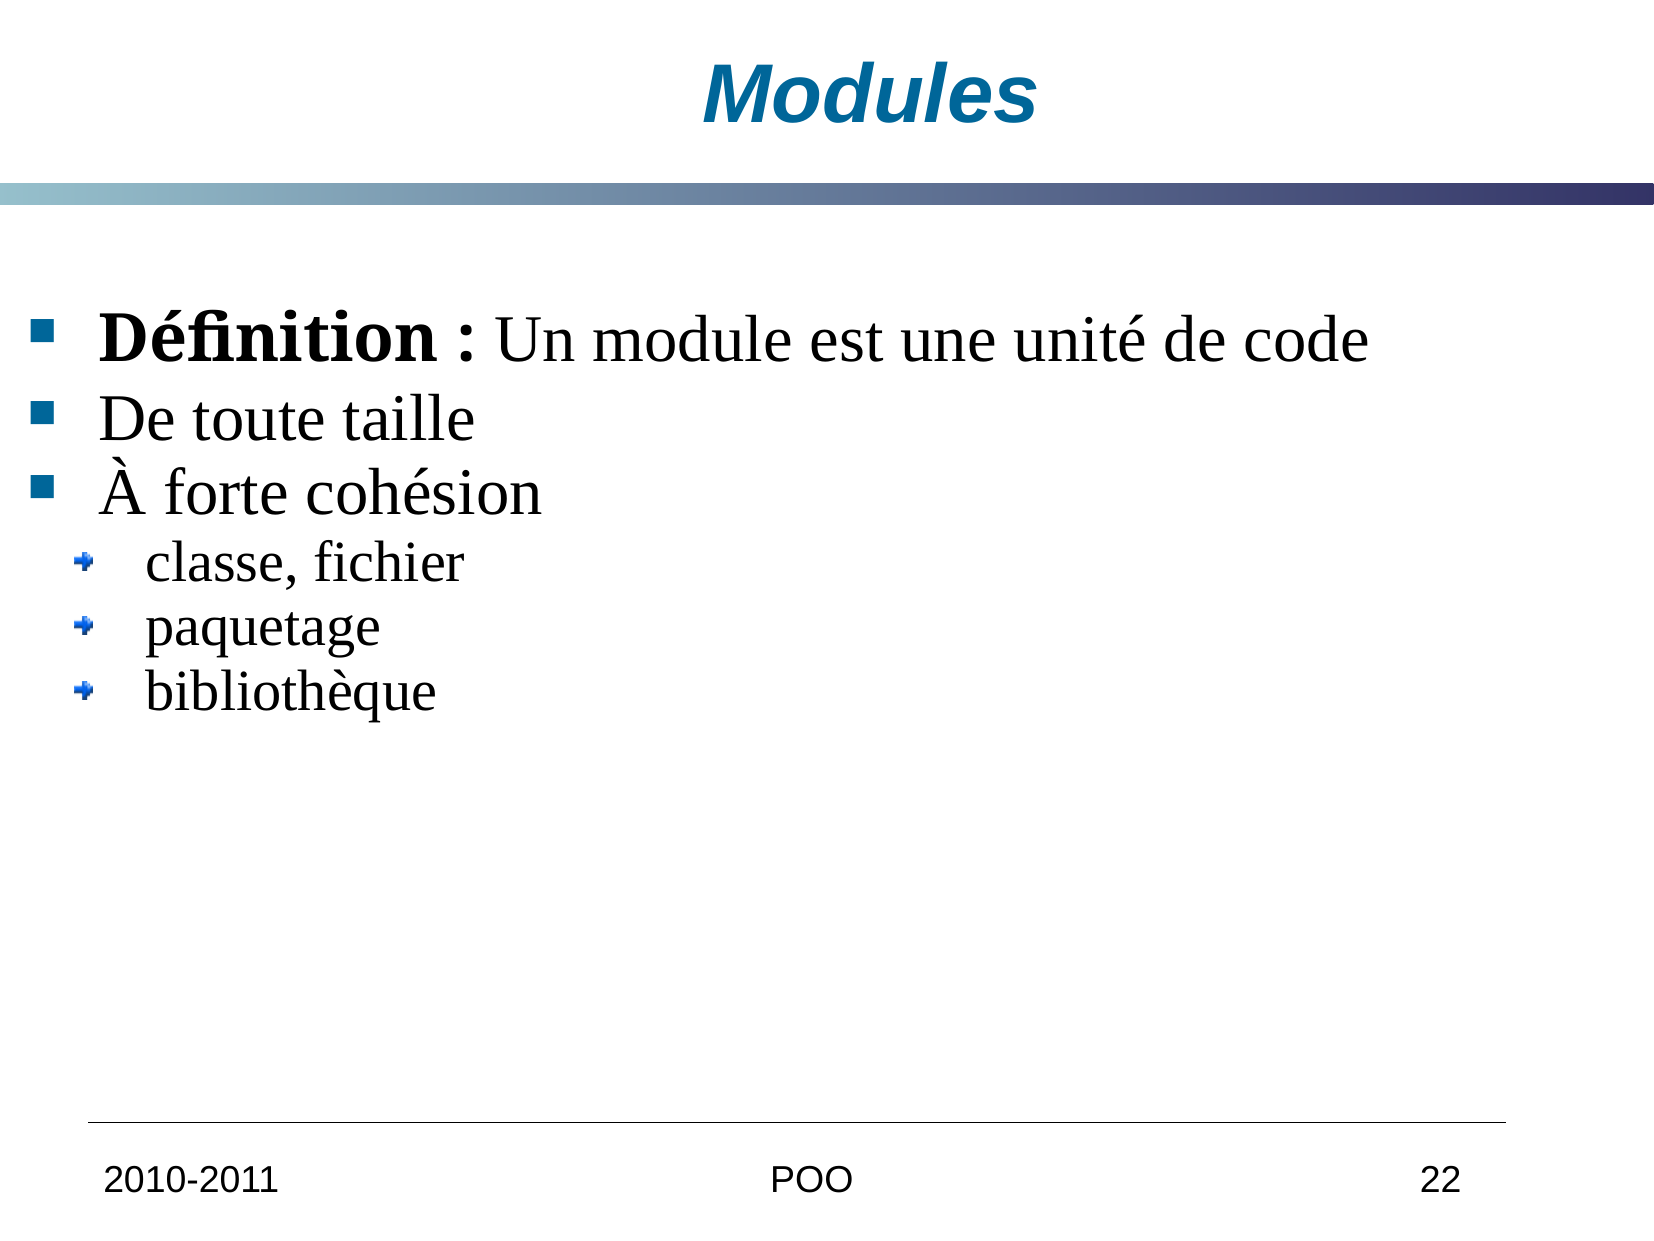

# Modules
Définition : Un module est une unité de code
De toute taille
À forte cohésion
classe, fichier
paquetage
bibliothèque